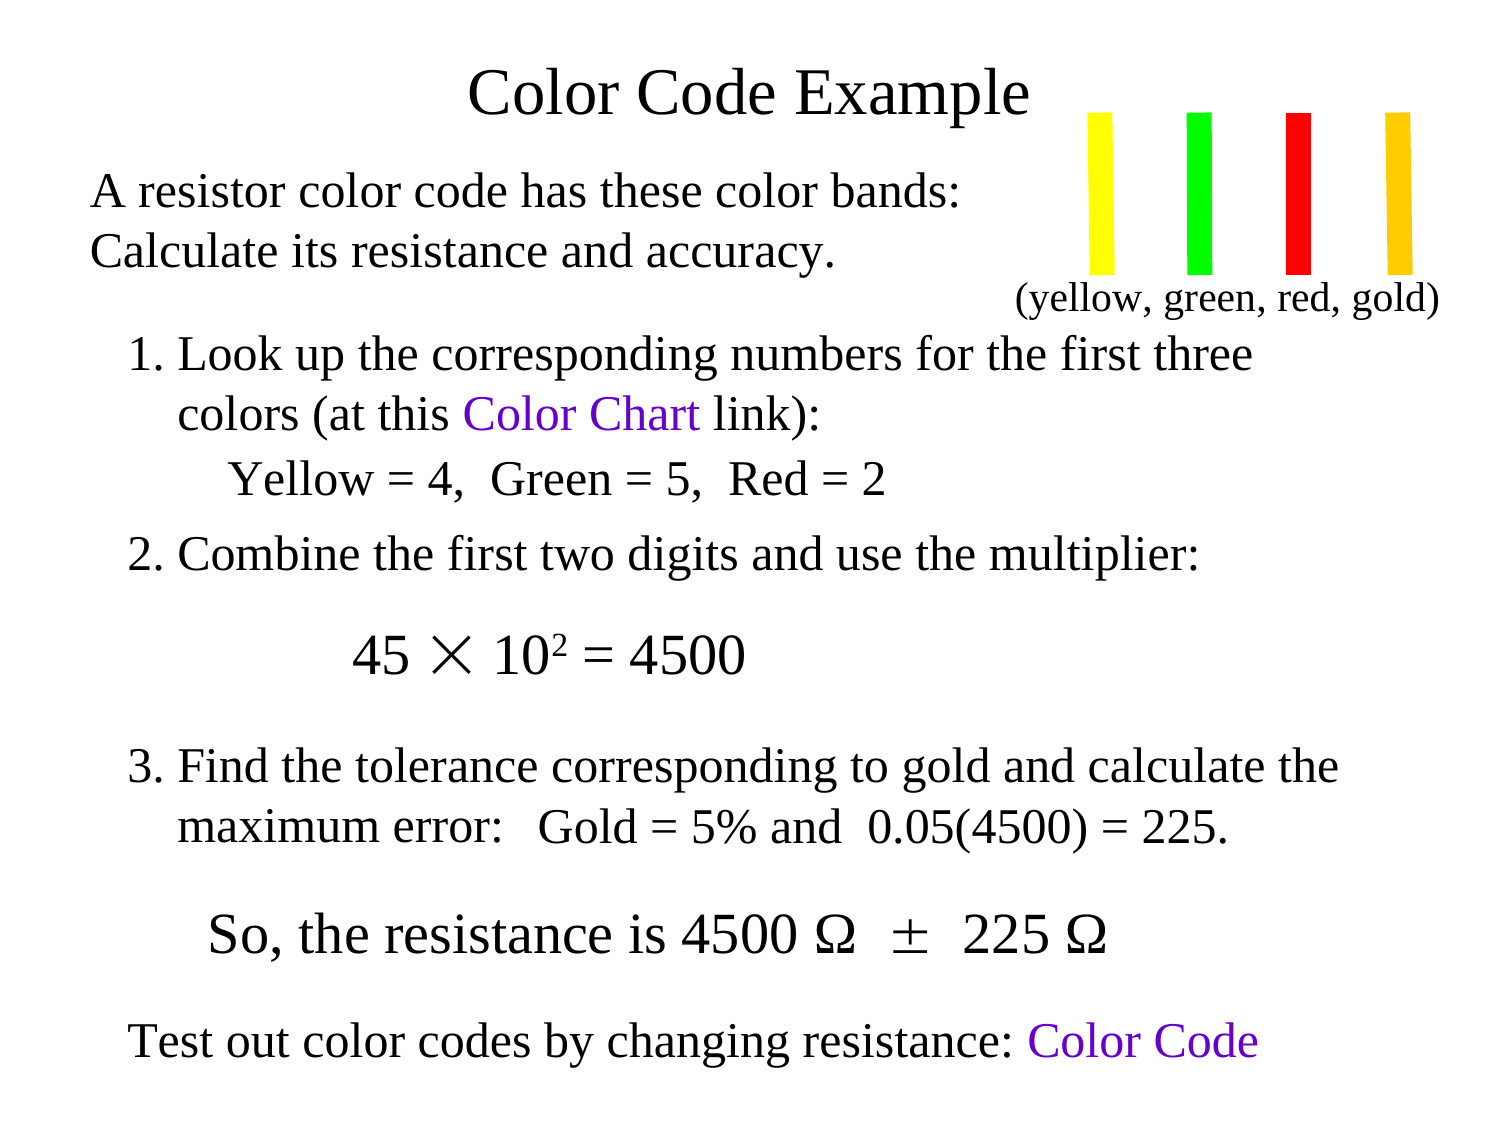

# Color Code Example
A resistor color code has these color bands: Calculate its resistance and accuracy.
(yellow, green, red, gold)
1. Look up the corresponding numbers for the first three
 colors (at this Color Chart link):
Yellow = 4, Green = 5, Red = 2
2. Combine the first two digits and use the multiplier:
45  102 = 4500
3. Find the tolerance corresponding to gold and calculate the
 maximum error:
Gold = 5% and 0.05(4500) = 225.
So, the resistance is 4500 Ω  225 Ω
Test out color codes by changing resistance: Color Code